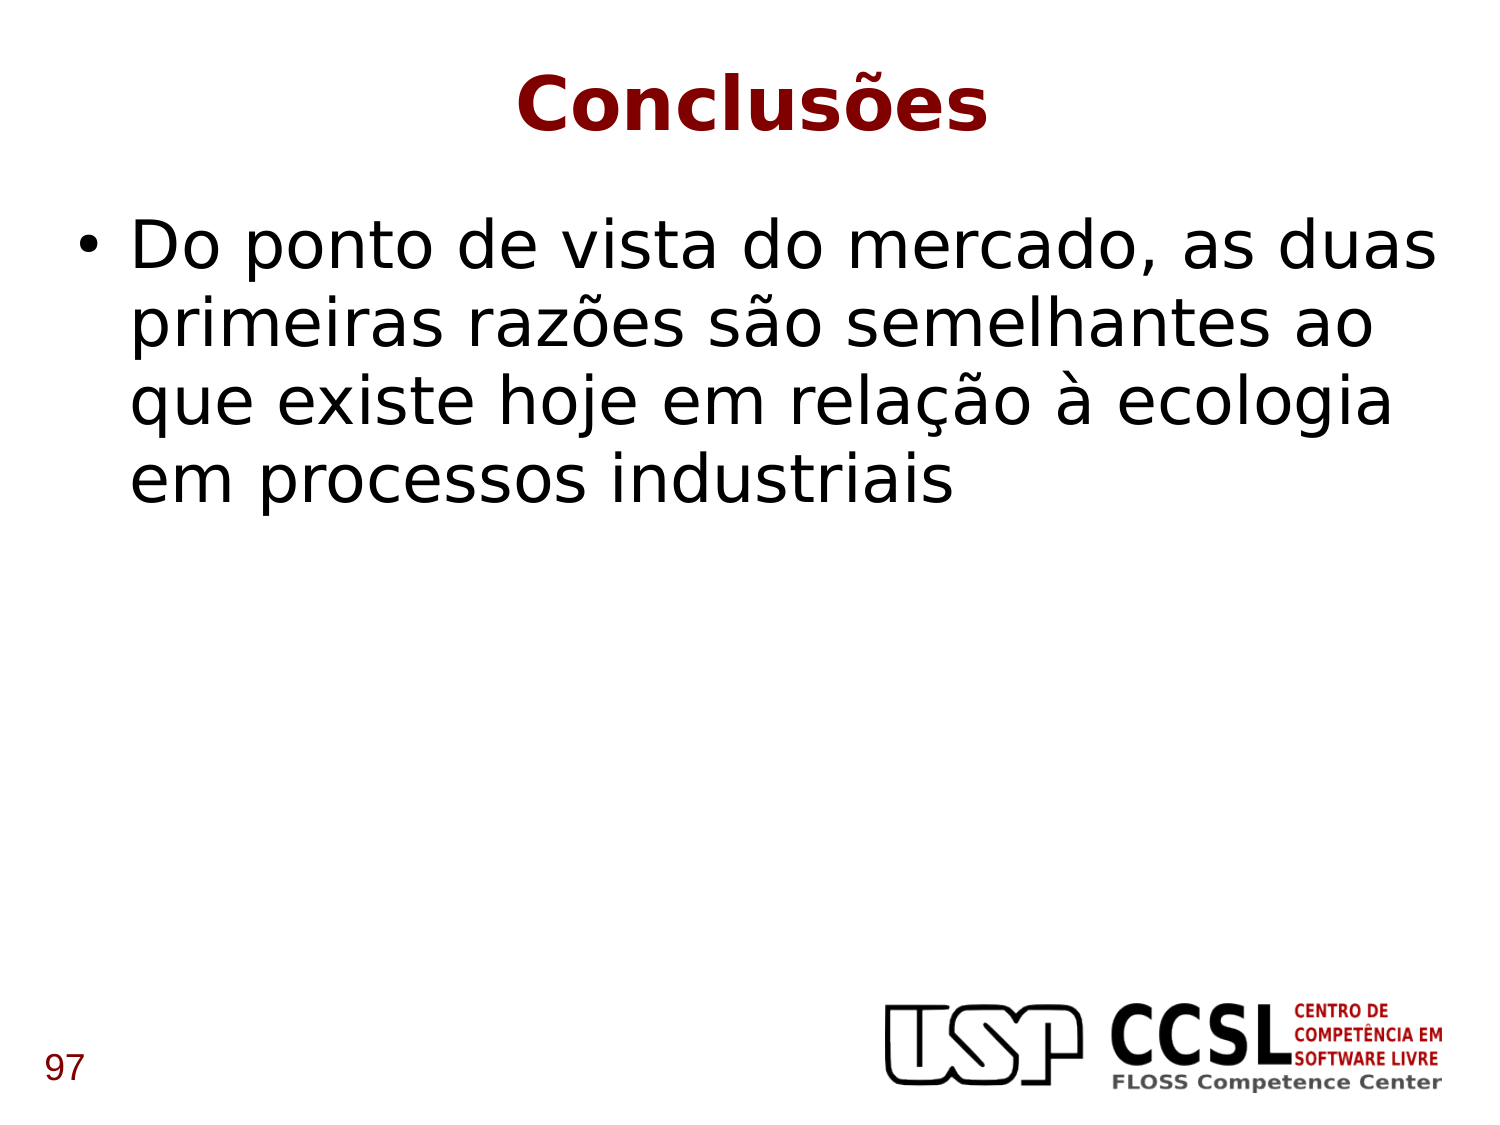

# Conclusões
Do ponto de vista do mercado, as duas primeiras razões são semelhantes ao que existe hoje em relação à ecologia em processos industriais